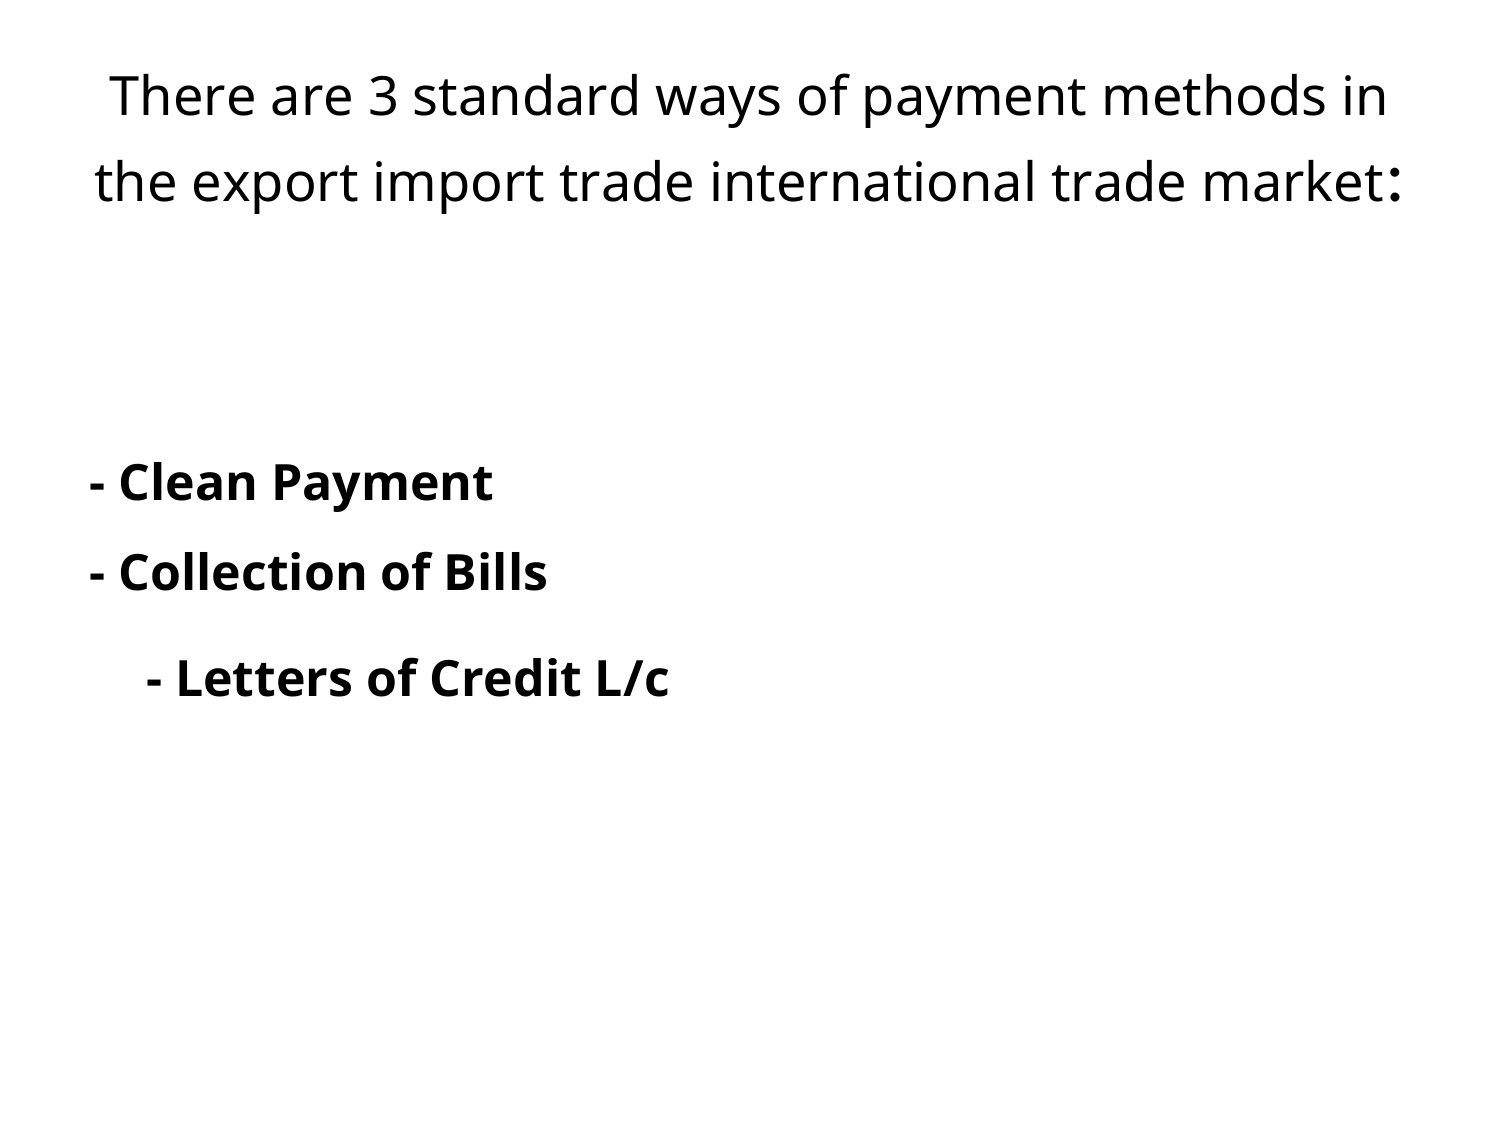

# There are 3 standard ways of payment methods in the export import trade international trade market:
- Clean Payment
- Collection of Bills
- Letters of Credit L/c